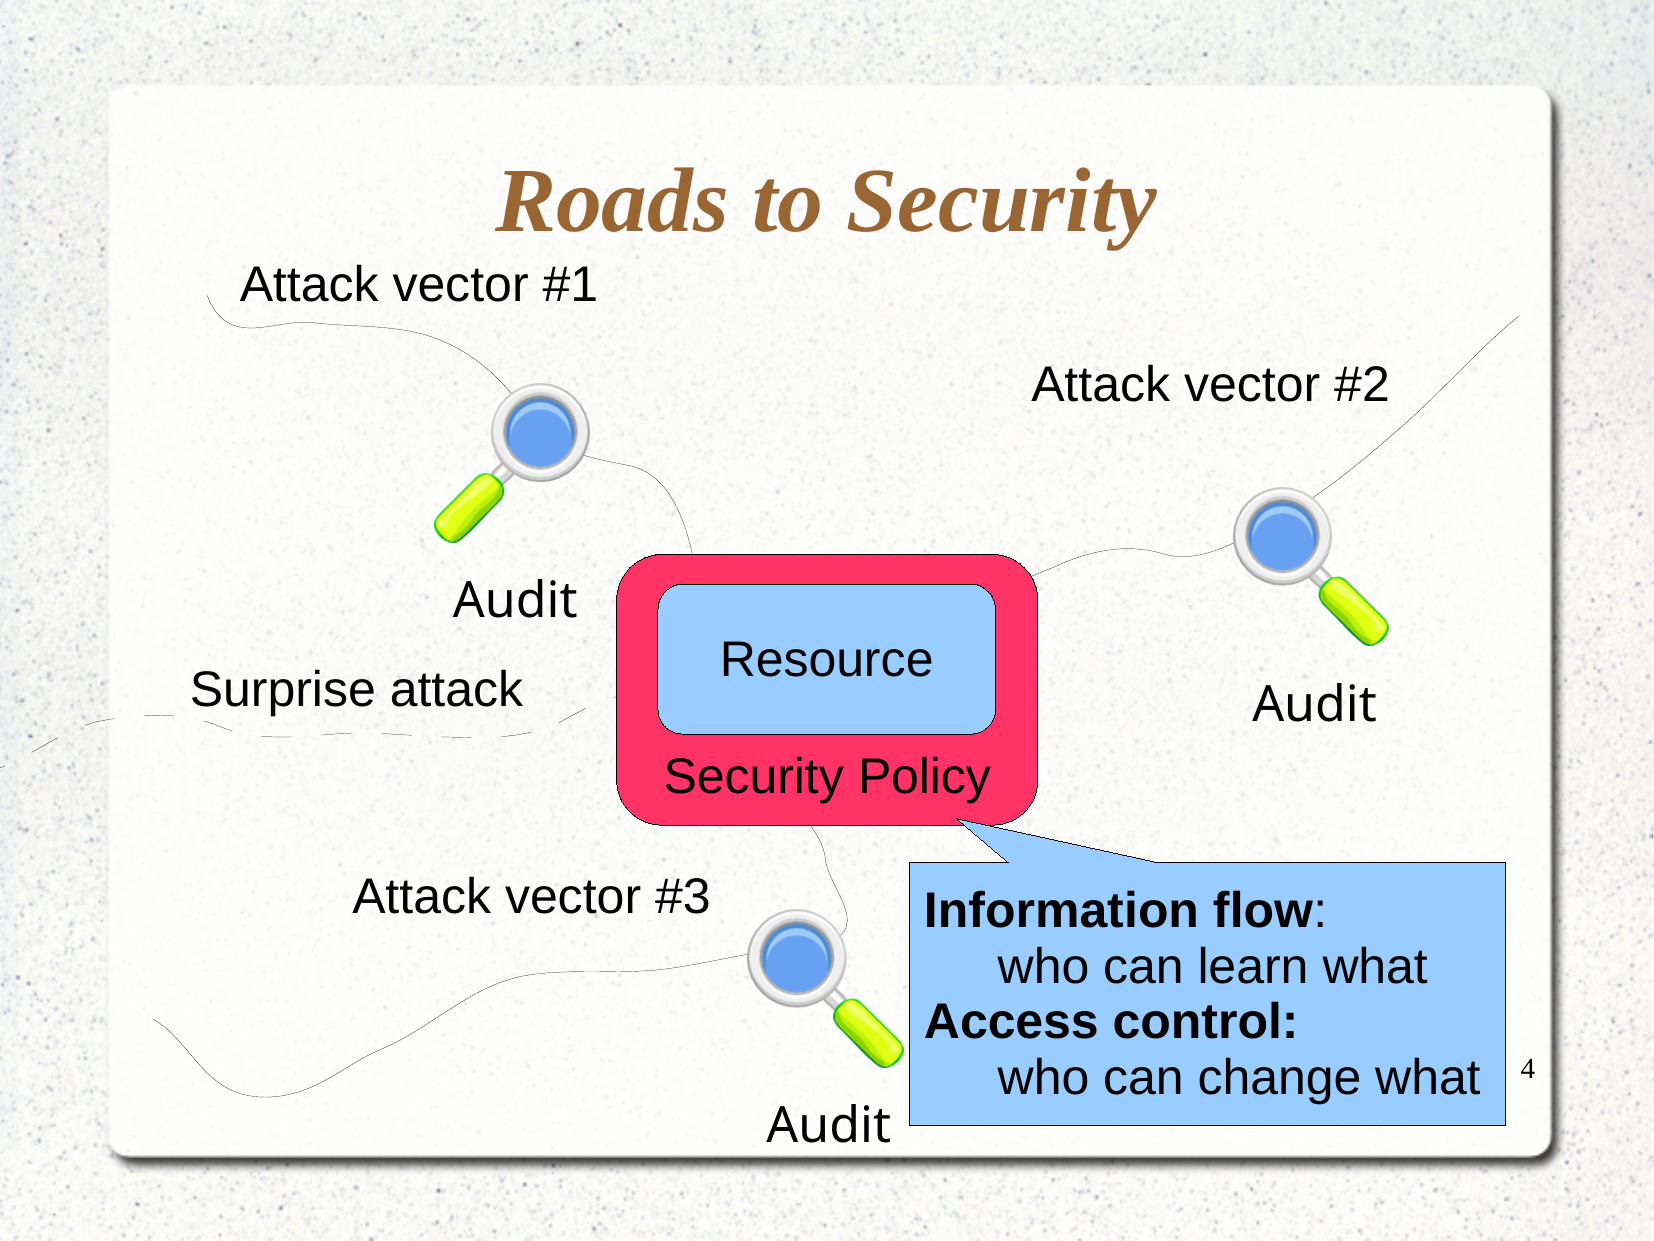

# Roads to Security
Attack vector #1
Attack vector #2
Audit
Audit
Audit
Security Policy
Resource
Surprise attack
Attack vector #3
Information flow:
	who can learn what
Access control:
	who can change what
4